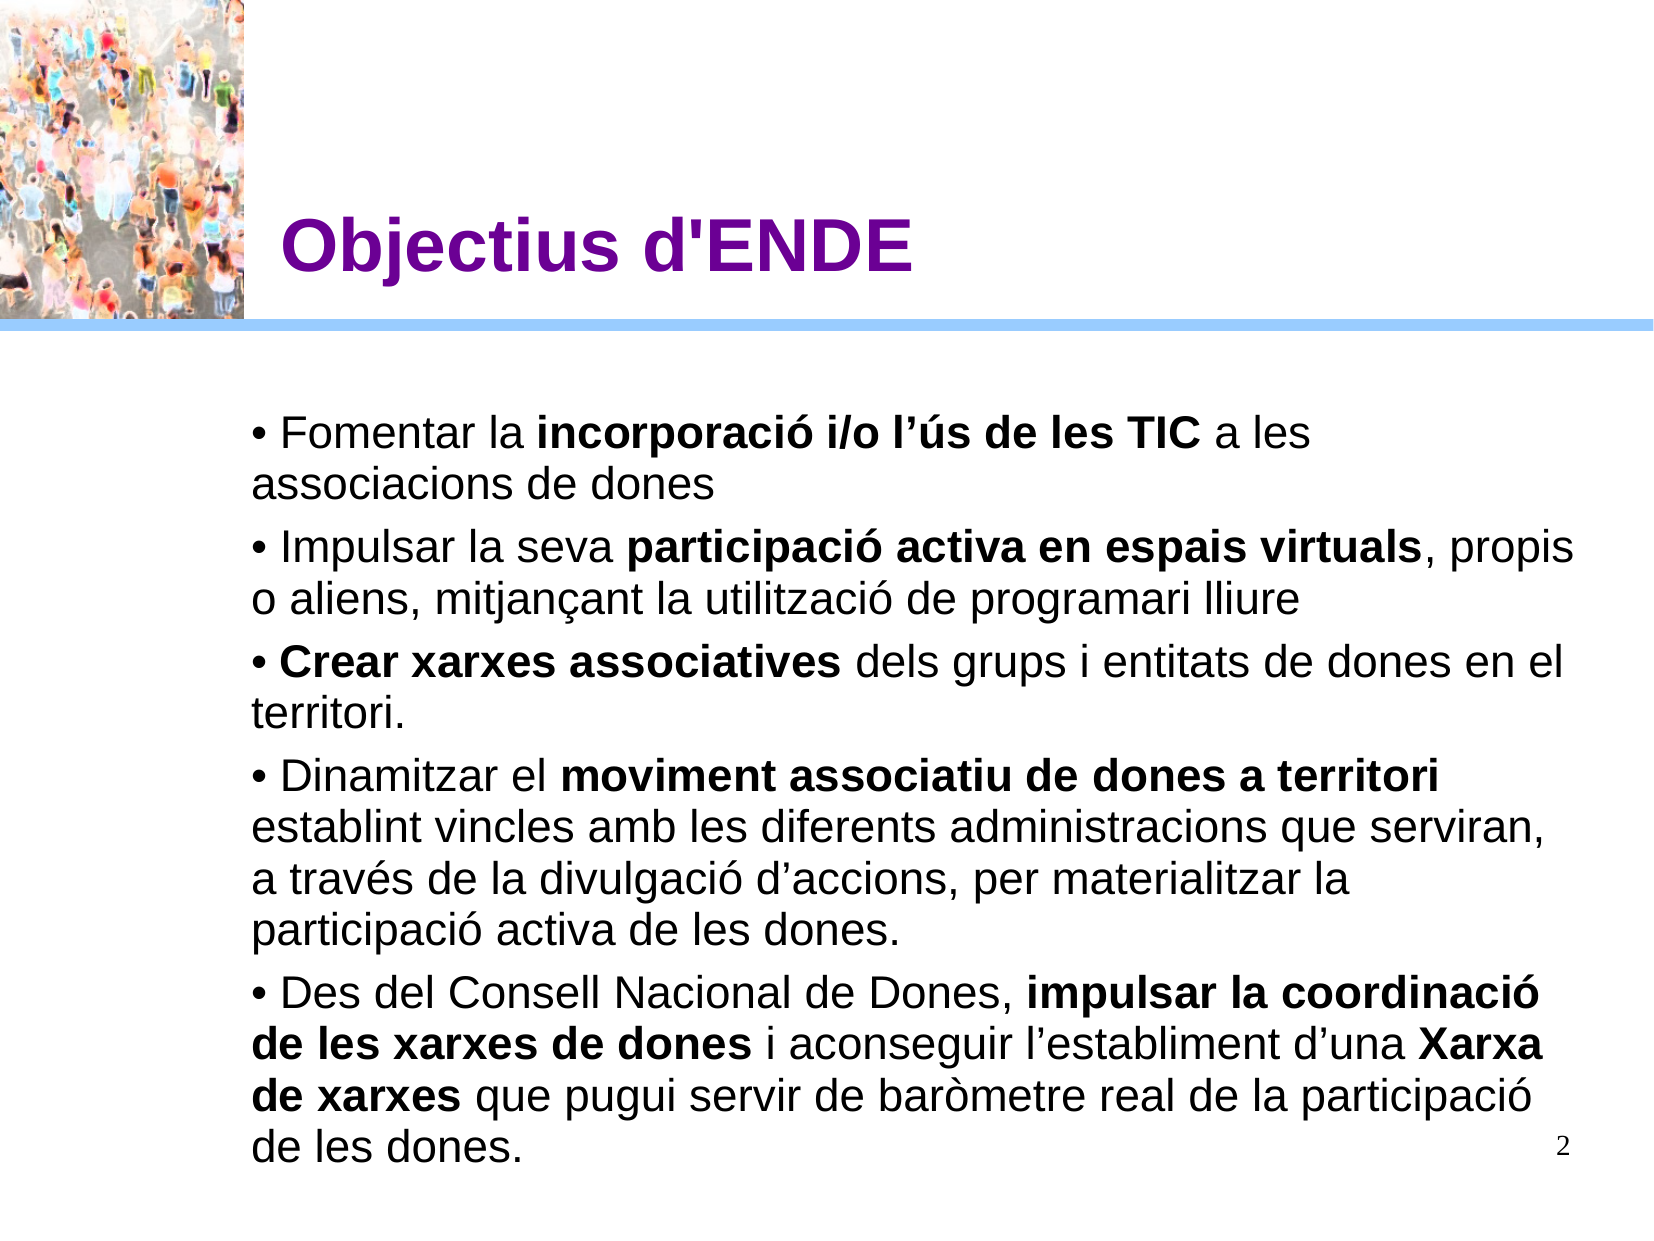

Objectius d'ENDE
• Fomentar la incorporació i/o l’ús de les TIC a les associacions de dones
• Impulsar la seva participació activa en espais virtuals, propis o aliens, mitjançant la utilització de programari lliure
• Crear xarxes associatives dels grups i entitats de dones en el territori.
• Dinamitzar el moviment associatiu de dones a territori establint vincles amb les diferents administracions que serviran, a través de la divulgació d’accions, per materialitzar la participació activa de les dones.
• Des del Consell Nacional de Dones, impulsar la coordinació de les xarxes de dones i aconseguir l’establiment d’una Xarxa de xarxes que pugui servir de baròmetre real de la participació de les dones.
2